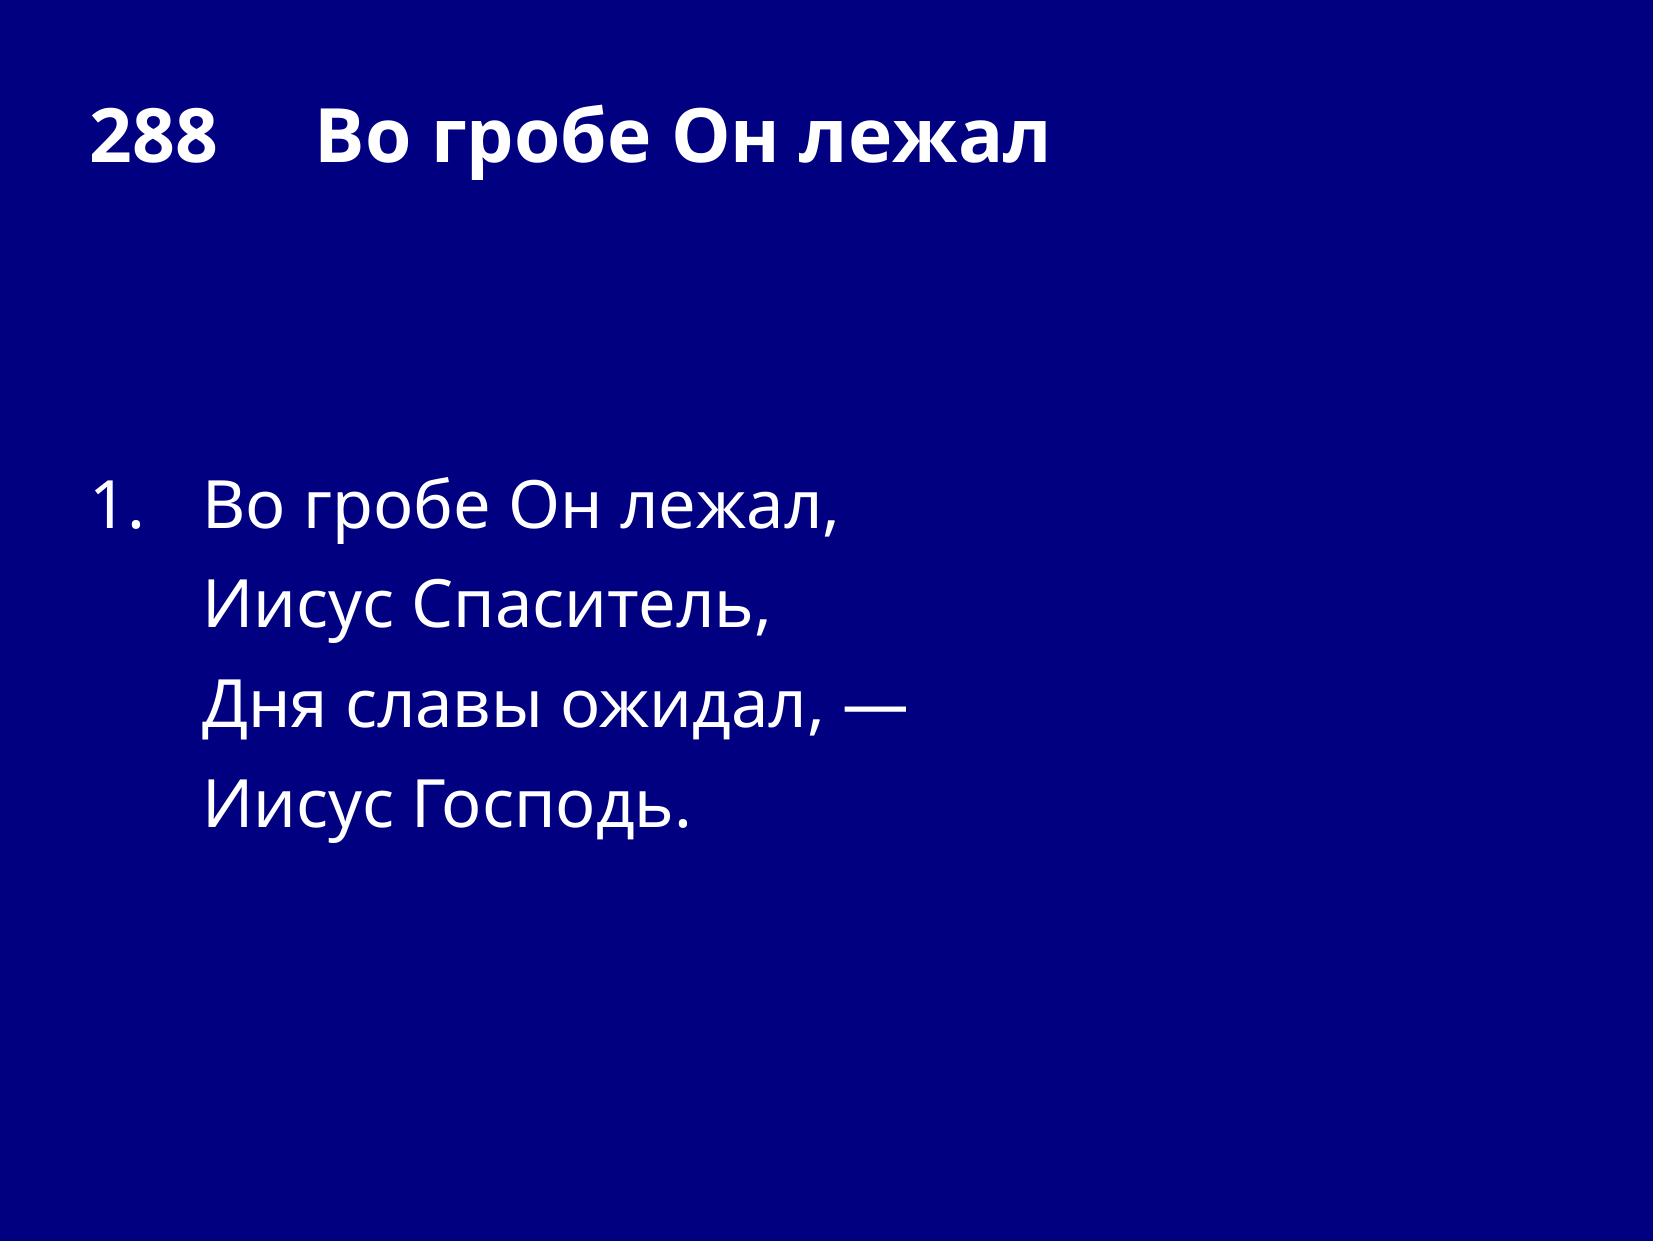

288	Во гробе Он лежал
1.	Во гробе Он лежал,
	Иисус Спаситель,
	Дня славы ожидал, —
	Иисус Господь.